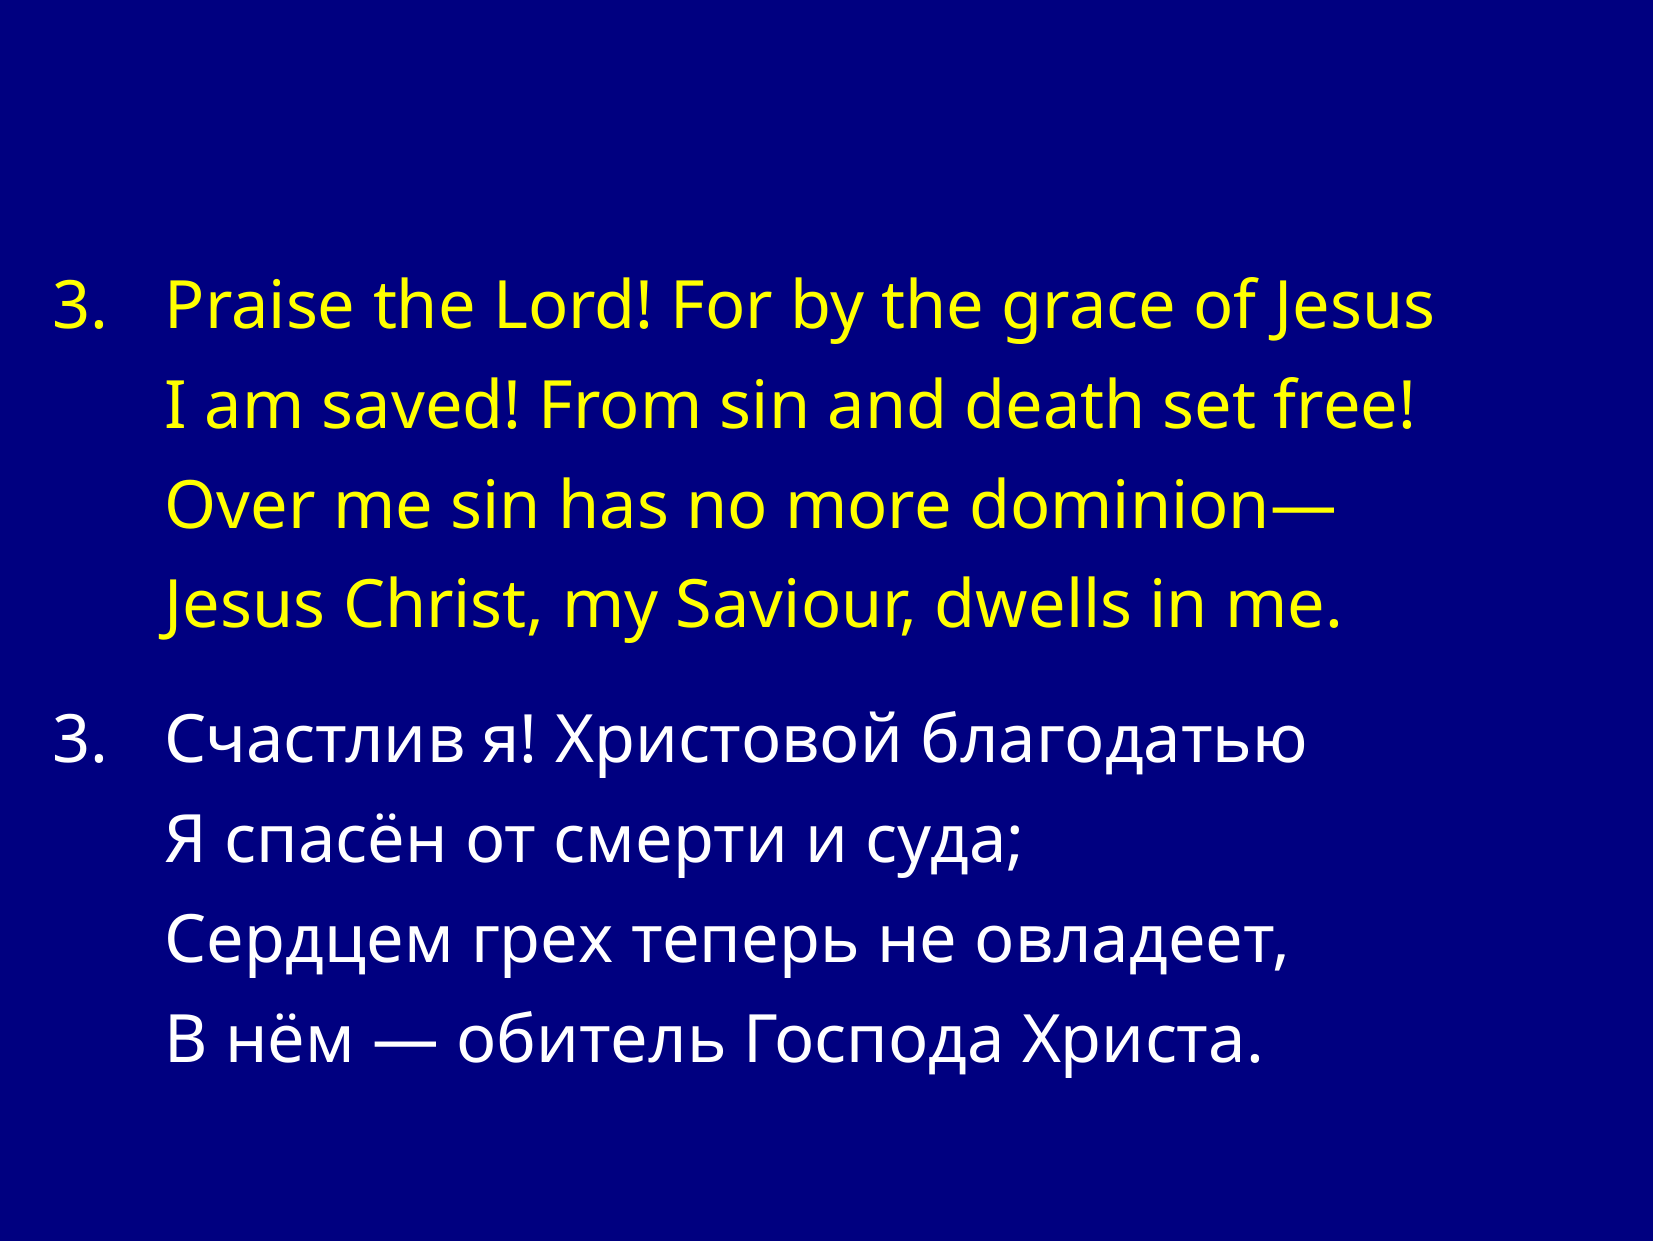

3.	Praise the Lord! For by the grace of Jesus
	I am saved! From sin and death set free!
	Over me sin has no more dominion—
	Jesus Christ, my Saviour, dwells in me.
3.	Счастлив я! Христовой благодатью
	Я спасён от смерти и суда;
	Сердцем грех теперь не овладеет,
	В нём — обитель Господа Христа.